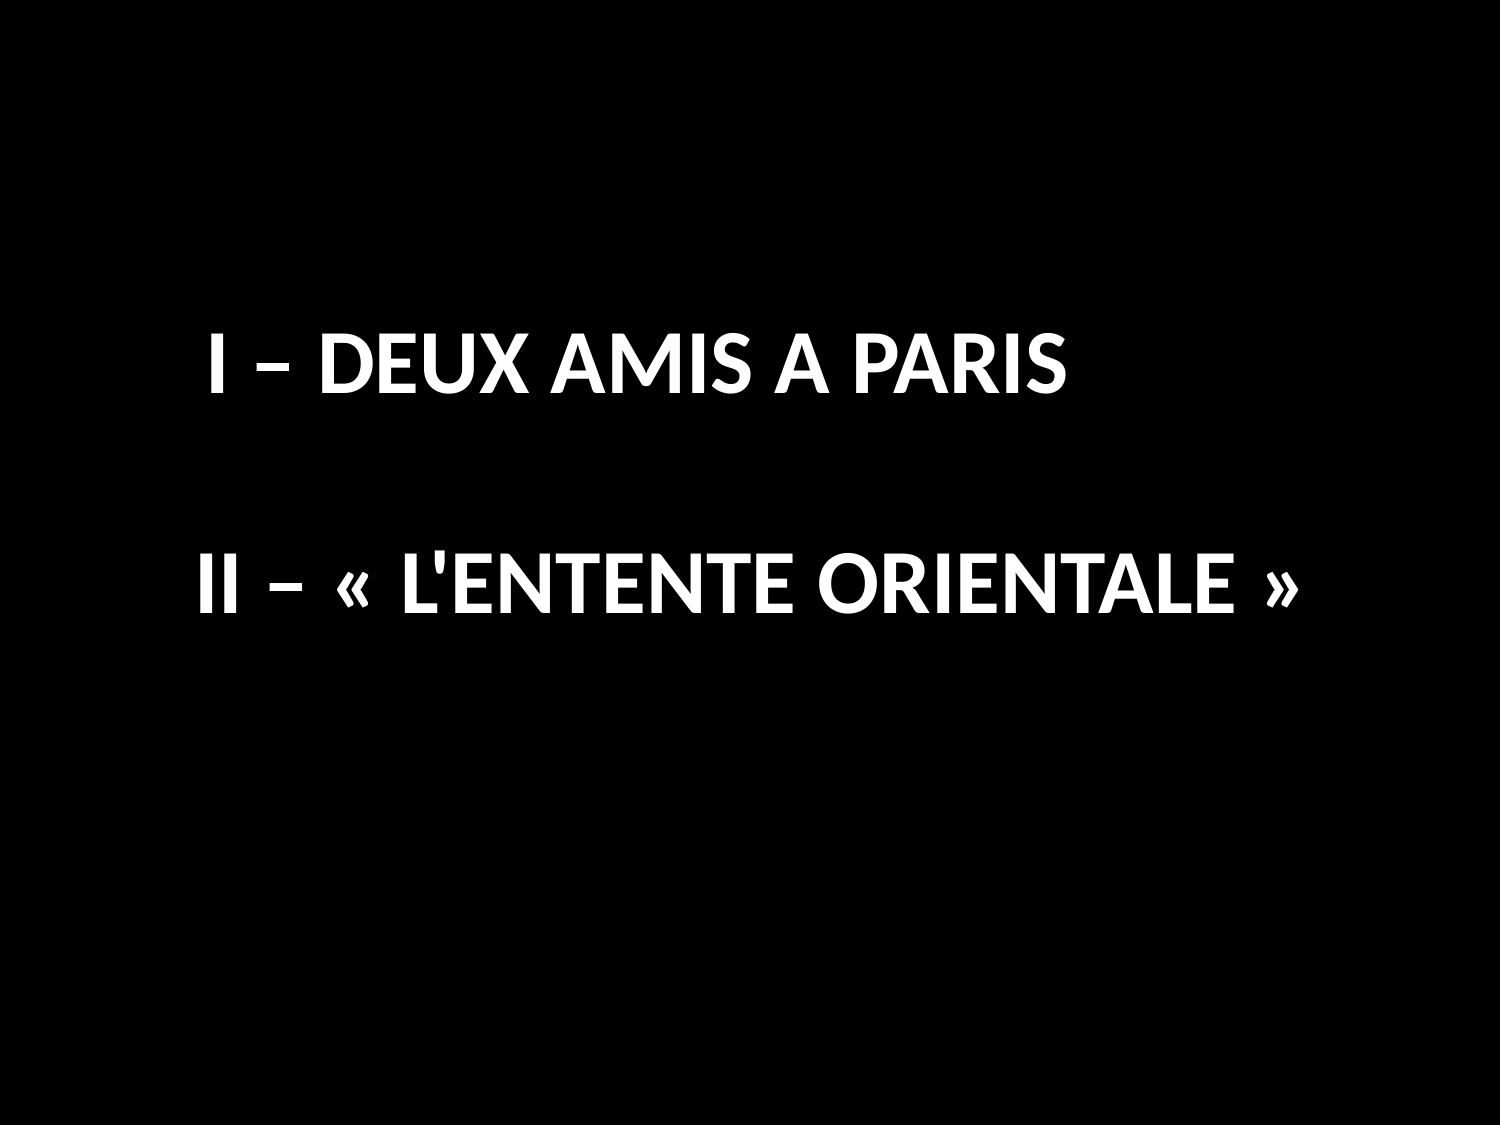

# I – DEUX AMIS A PARIS II – « L'ENTENTE ORIENTALE » VOIE ?